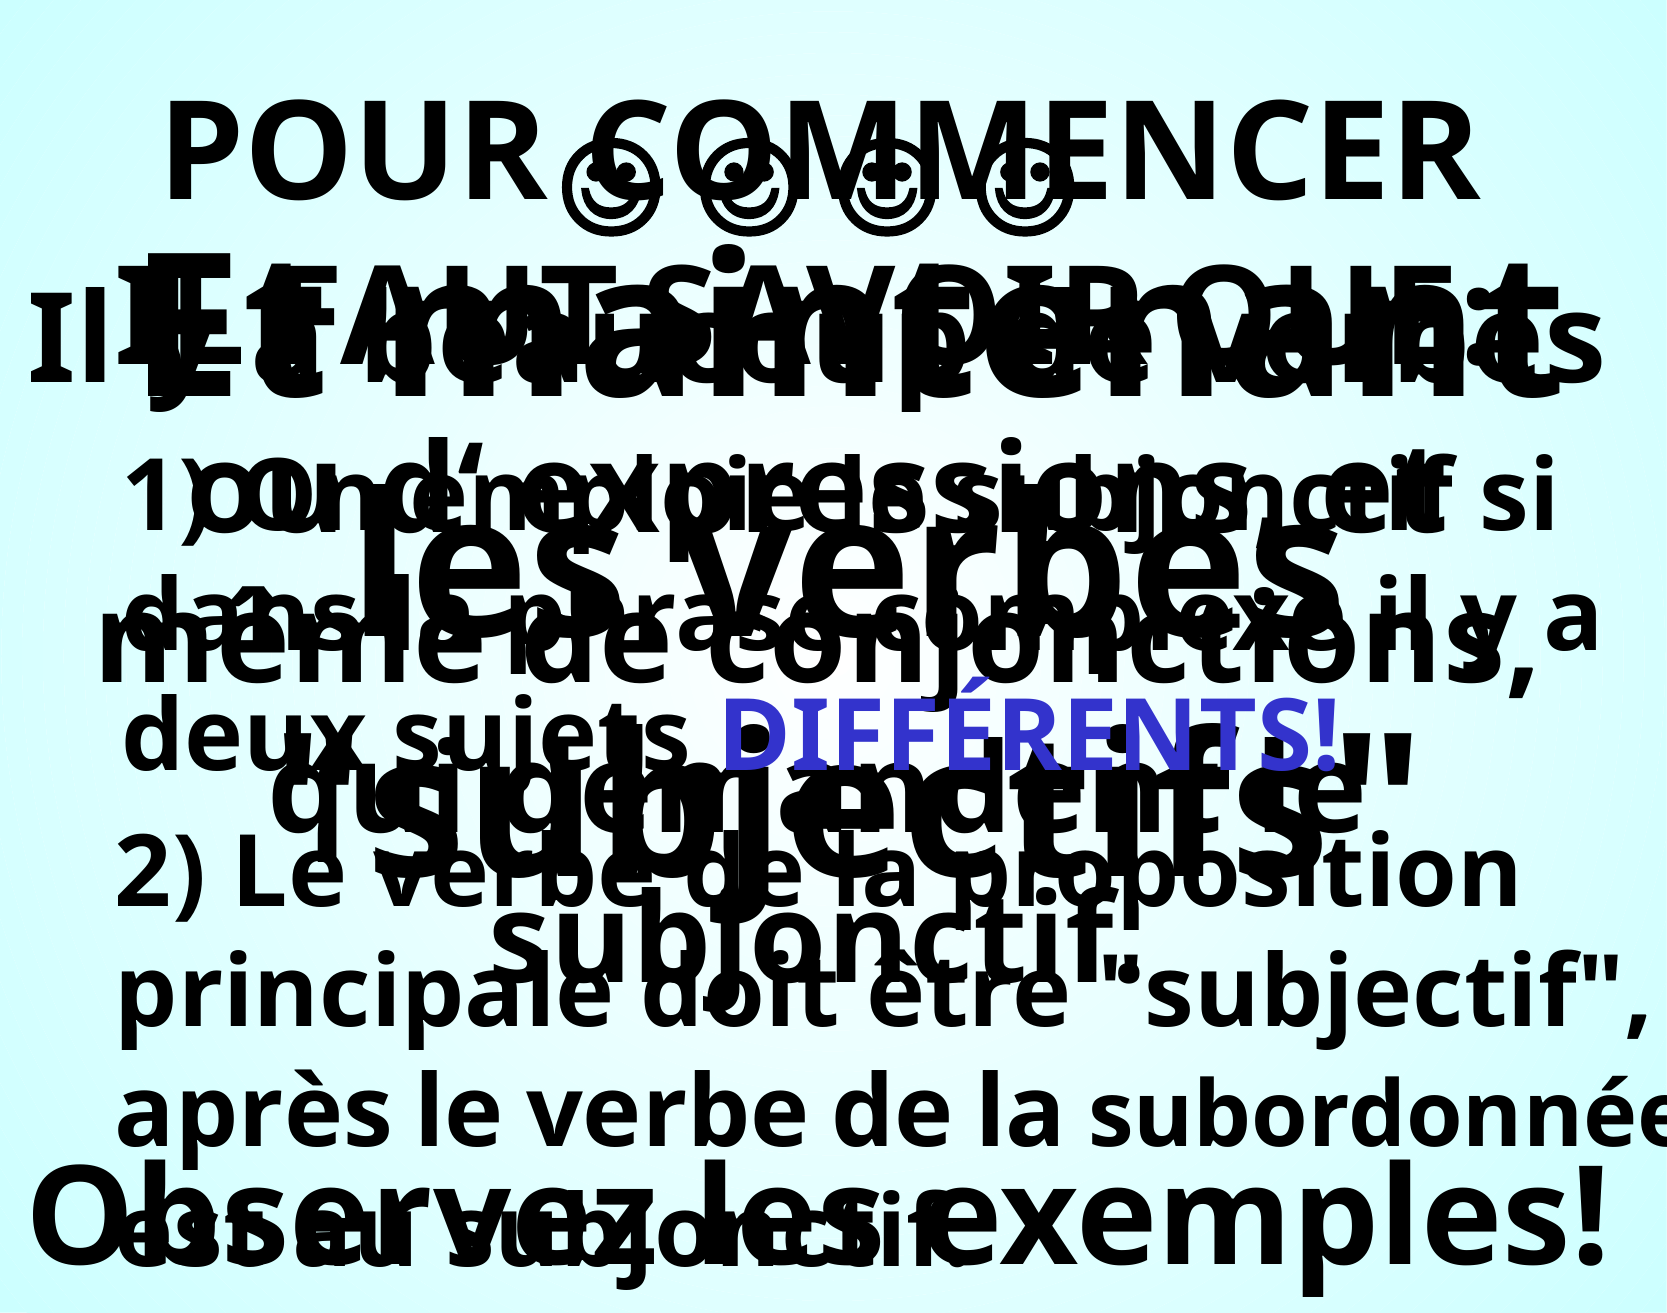

   
Il y a beaucoup de verbes ou d‘ expressions, et même de conjonctions, qui demandent le subjonctif.
Observez les exemples!
POUR COMMENCER
IL FAUT SAVOIR QUE:
Et maintenant les verbes
"subjectifs"
1) On emploie le subjonctif si dans la phrase complexe il y a deux sujets DIFFÉRENTS!
2) Le verbe de la proposition principale doit être "subjectif", après le verbe de la subordonnée est au subjonctif.